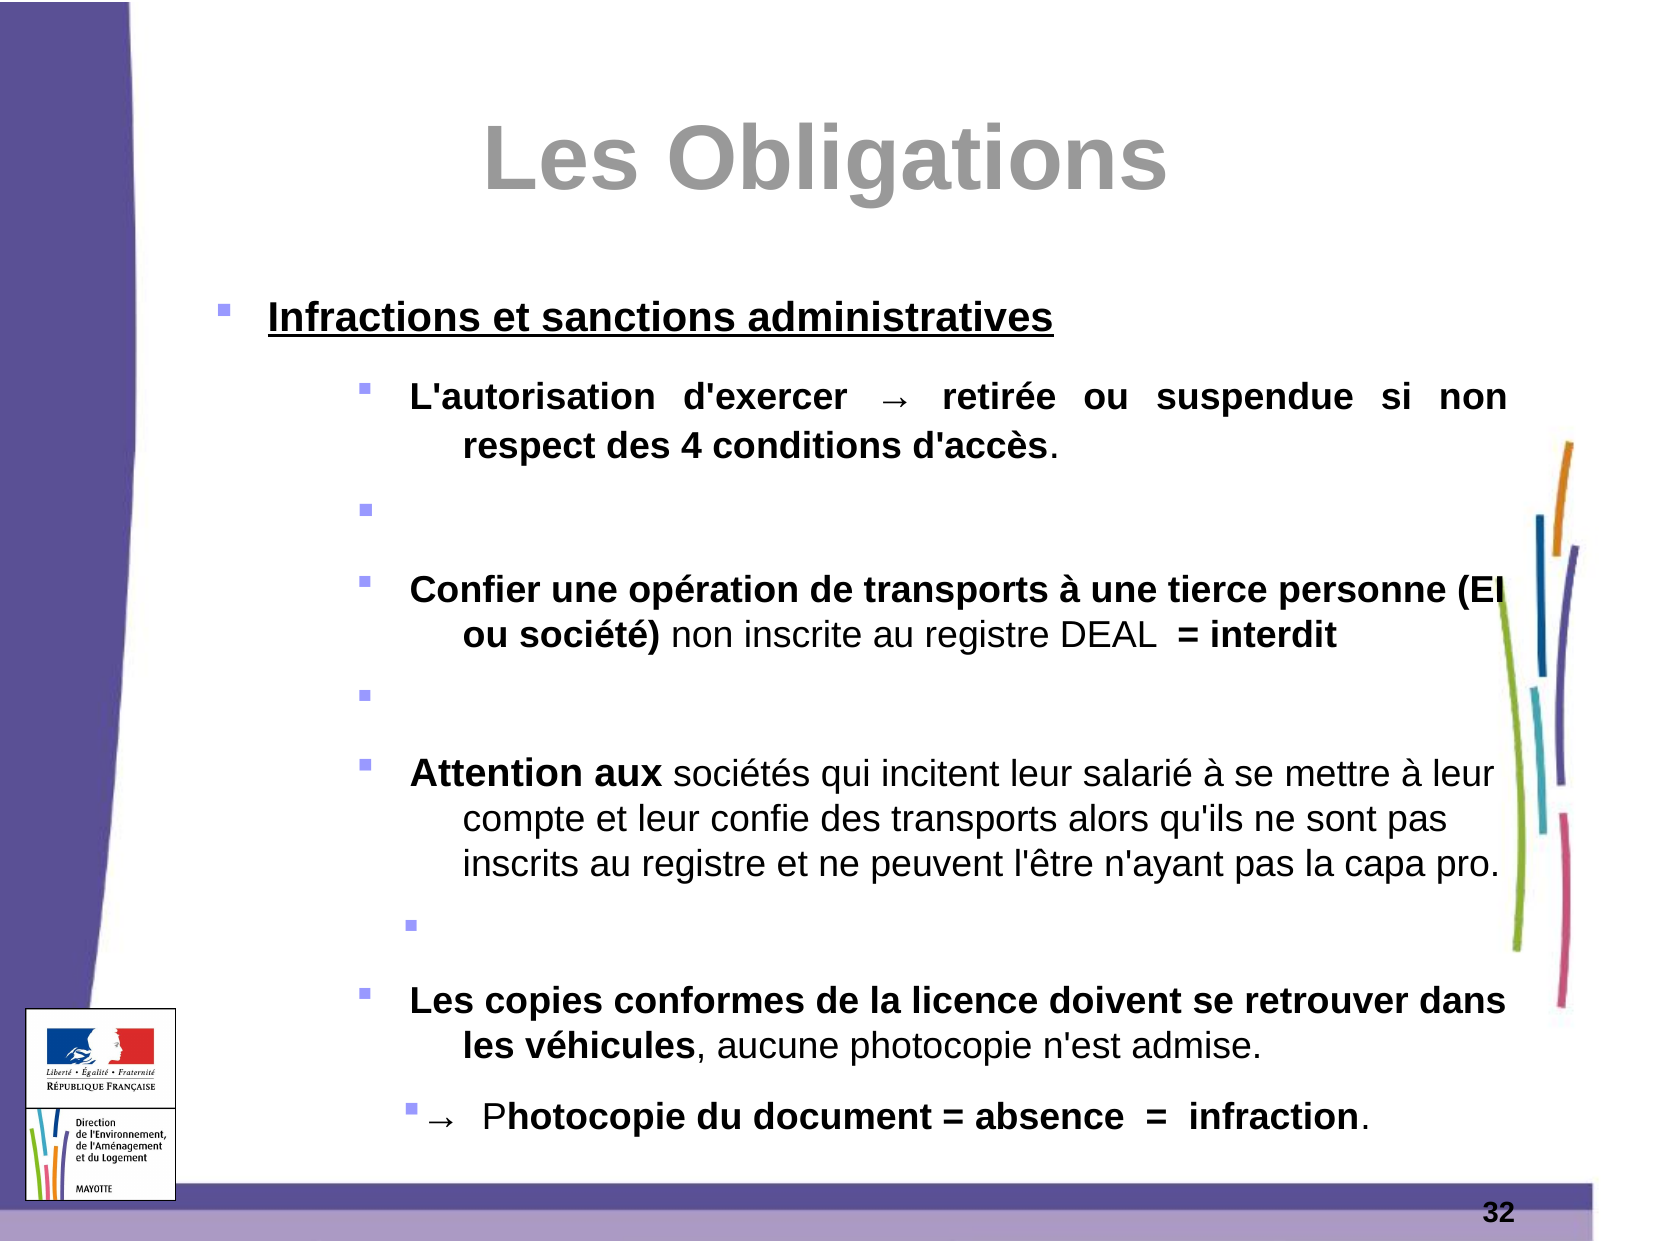

# Les Obligations
Infractions et sanctions administratives
L'autorisation d'exercer → retirée ou suspendue si non respect des 4 conditions d'accès.
Confier une opération de transports à une tierce personne (EI ou société) non inscrite au registre DEAL = interdit
Attention aux sociétés qui incitent leur salarié à se mettre à leur compte et leur confie des transports alors qu'ils ne sont pas inscrits au registre et ne peuvent l'être n'ayant pas la capa pro.
Les copies conformes de la licence doivent se retrouver dans les véhicules, aucune photocopie n'est admise.
→ Photocopie du document = absence = infraction.